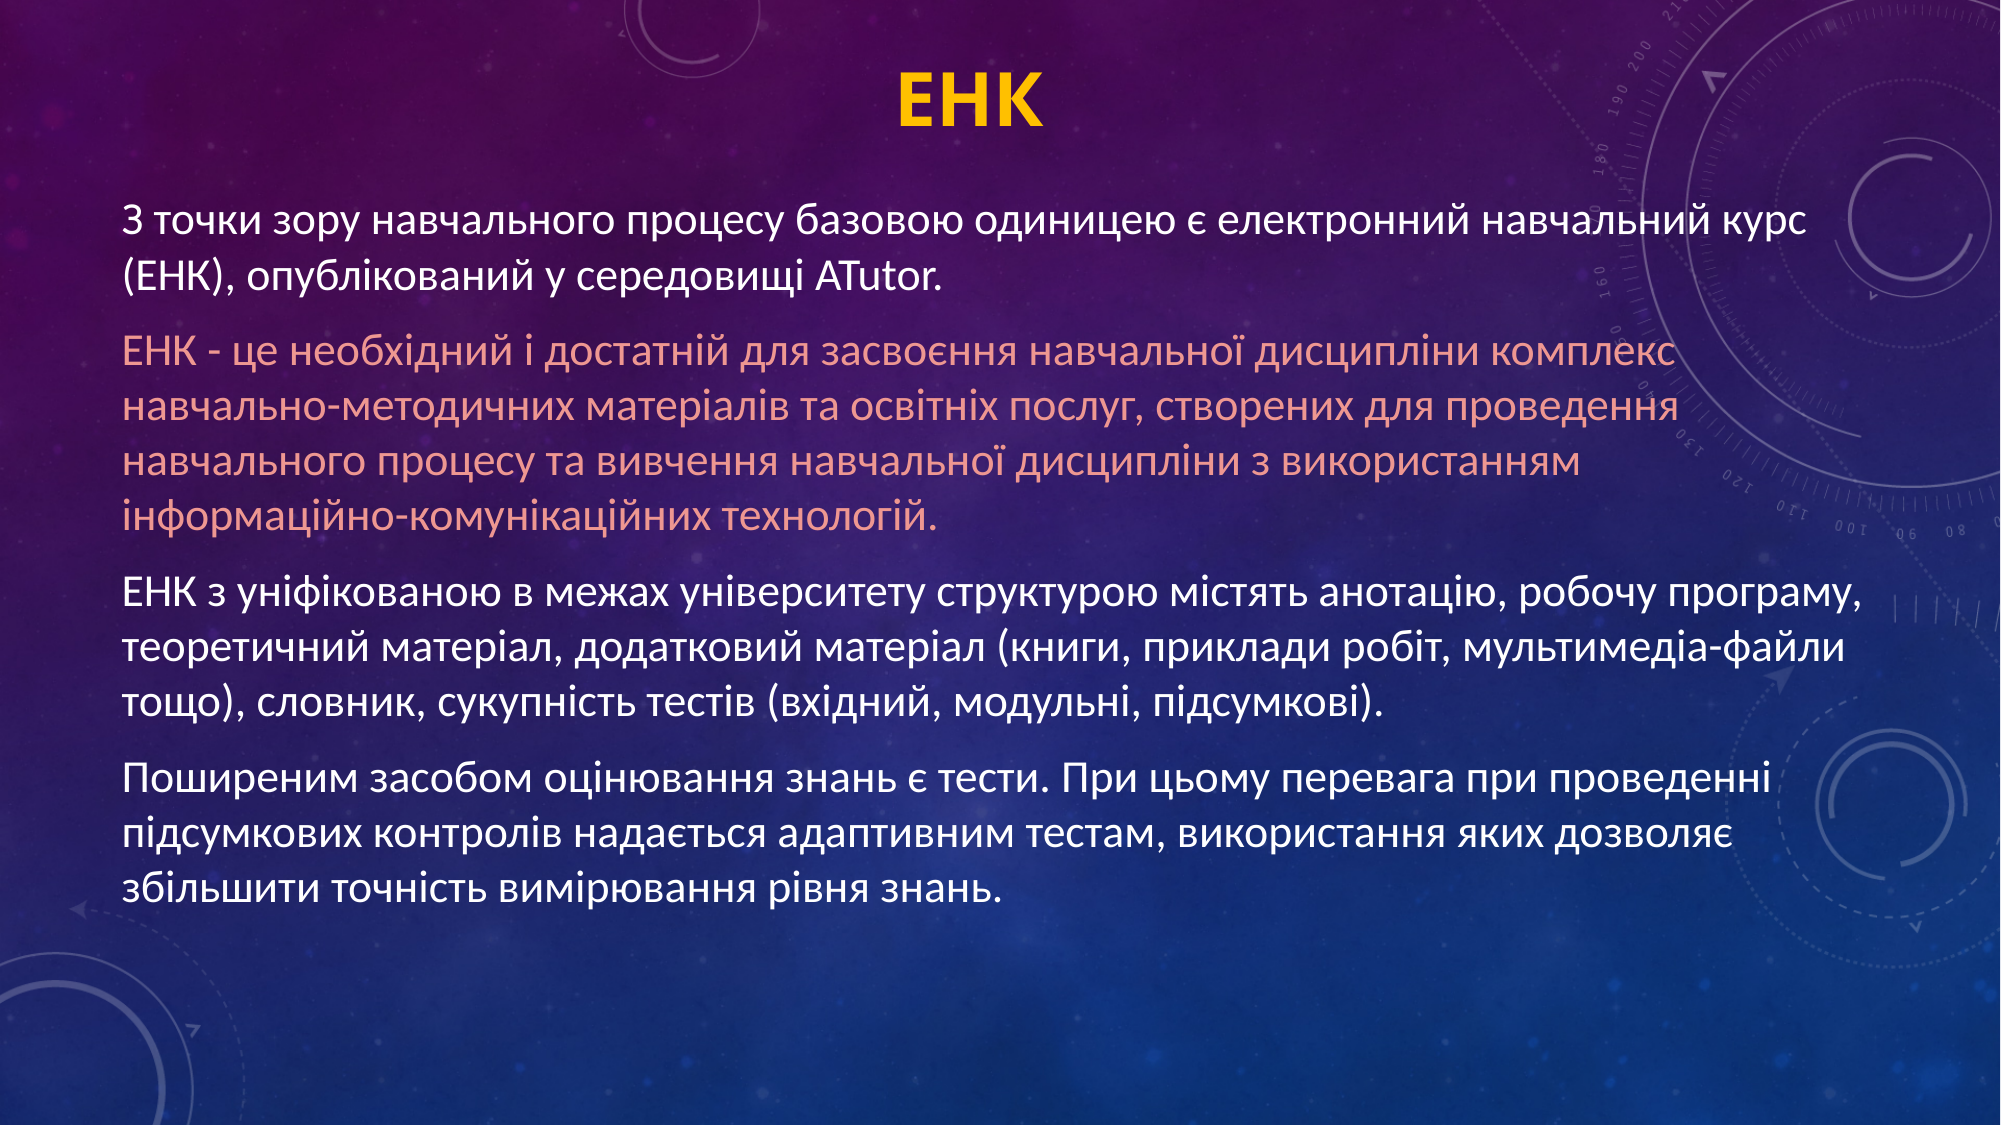

# ЕНК
З точки зору навчального процесу базовою одиницею є електронний навчальний курс (ЕНК), опублікований у середовищі ATutor.
ЕНК - це необхідний і достатній для засвоєння навчальної дисципліни комплекс навчально-методичних матеріалів та освітніх послуг, створених для проведення навчального процесу та вивчення навчальної дисципліни з використанням інформаційно-комунікаційних технологій.
ЕНК з уніфікованою в межах університету структурою містять анотацію, робочу програму, теоретичний матеріал, додатковий матеріал (книги, приклади робіт, мультимедіа-файли тощо), словник, сукупність тестів (вхідний, модульні, підсумкові).
Поширеним засобом оцінювання знань є тести. При цьому перевага при проведенні підсумкових контролів надається адаптивним тестам, використання яких дозволяє збільшити точність вимірювання рівня знань.